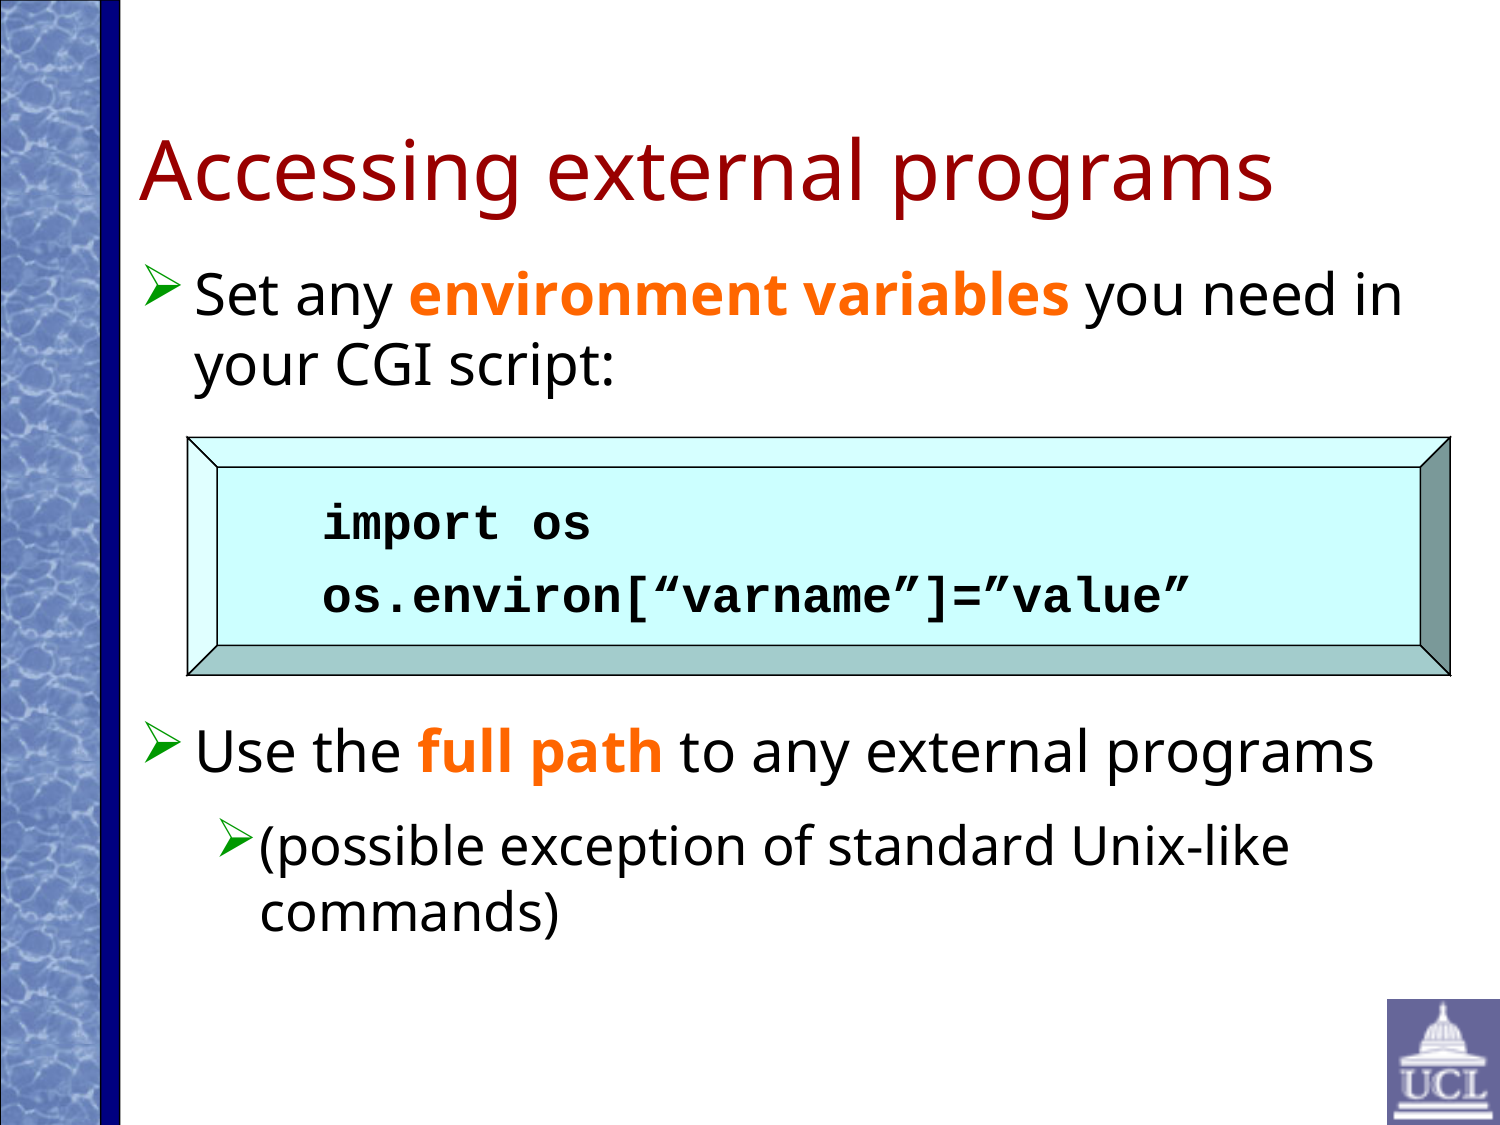

# Accessing external programs
Set any environment variables you need in your CGI script:
Use the full path to any external programs
(possible exception of standard Unix-like commands)
 import os
 os.environ[“varname”]=”value”